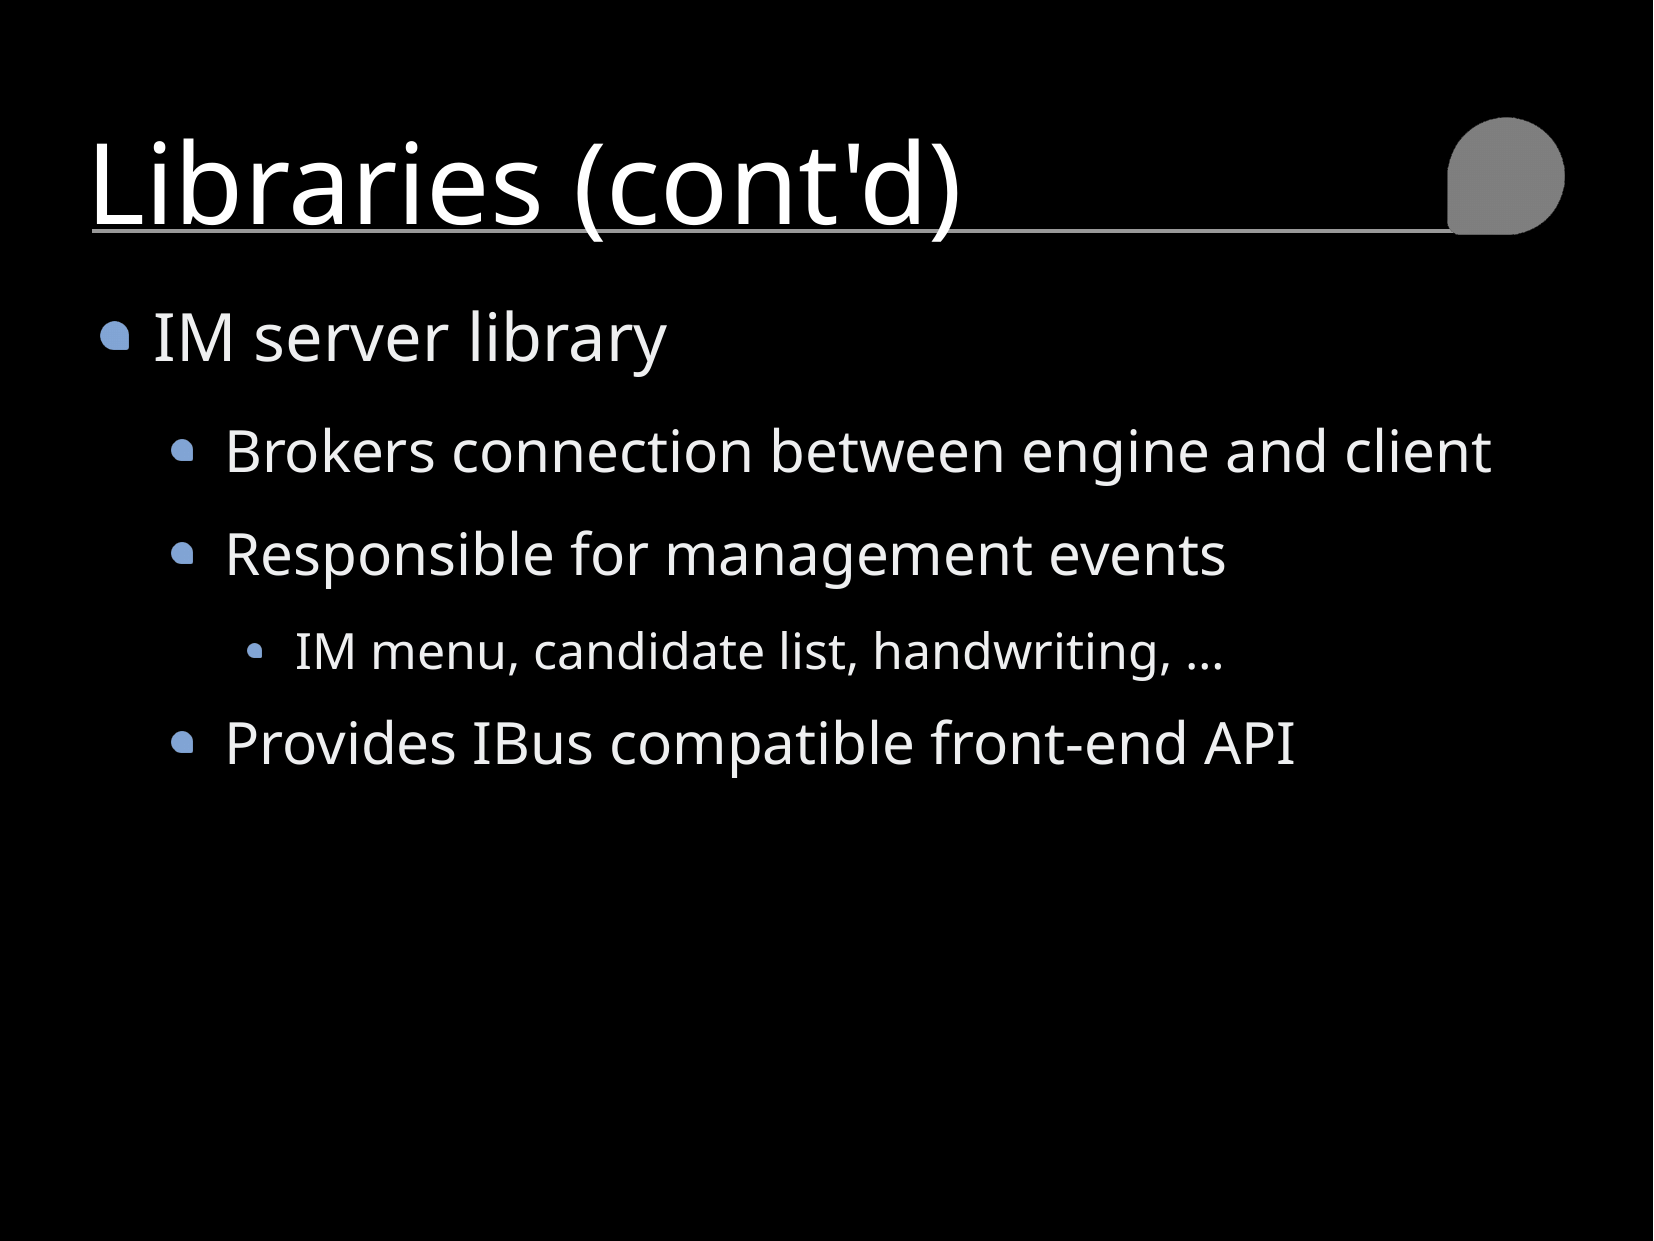

# Libraries (cont'd)
IM server library
Brokers connection between engine and client
Responsible for management events
IM menu, candidate list, handwriting, …
Provides IBus compatible front-end API